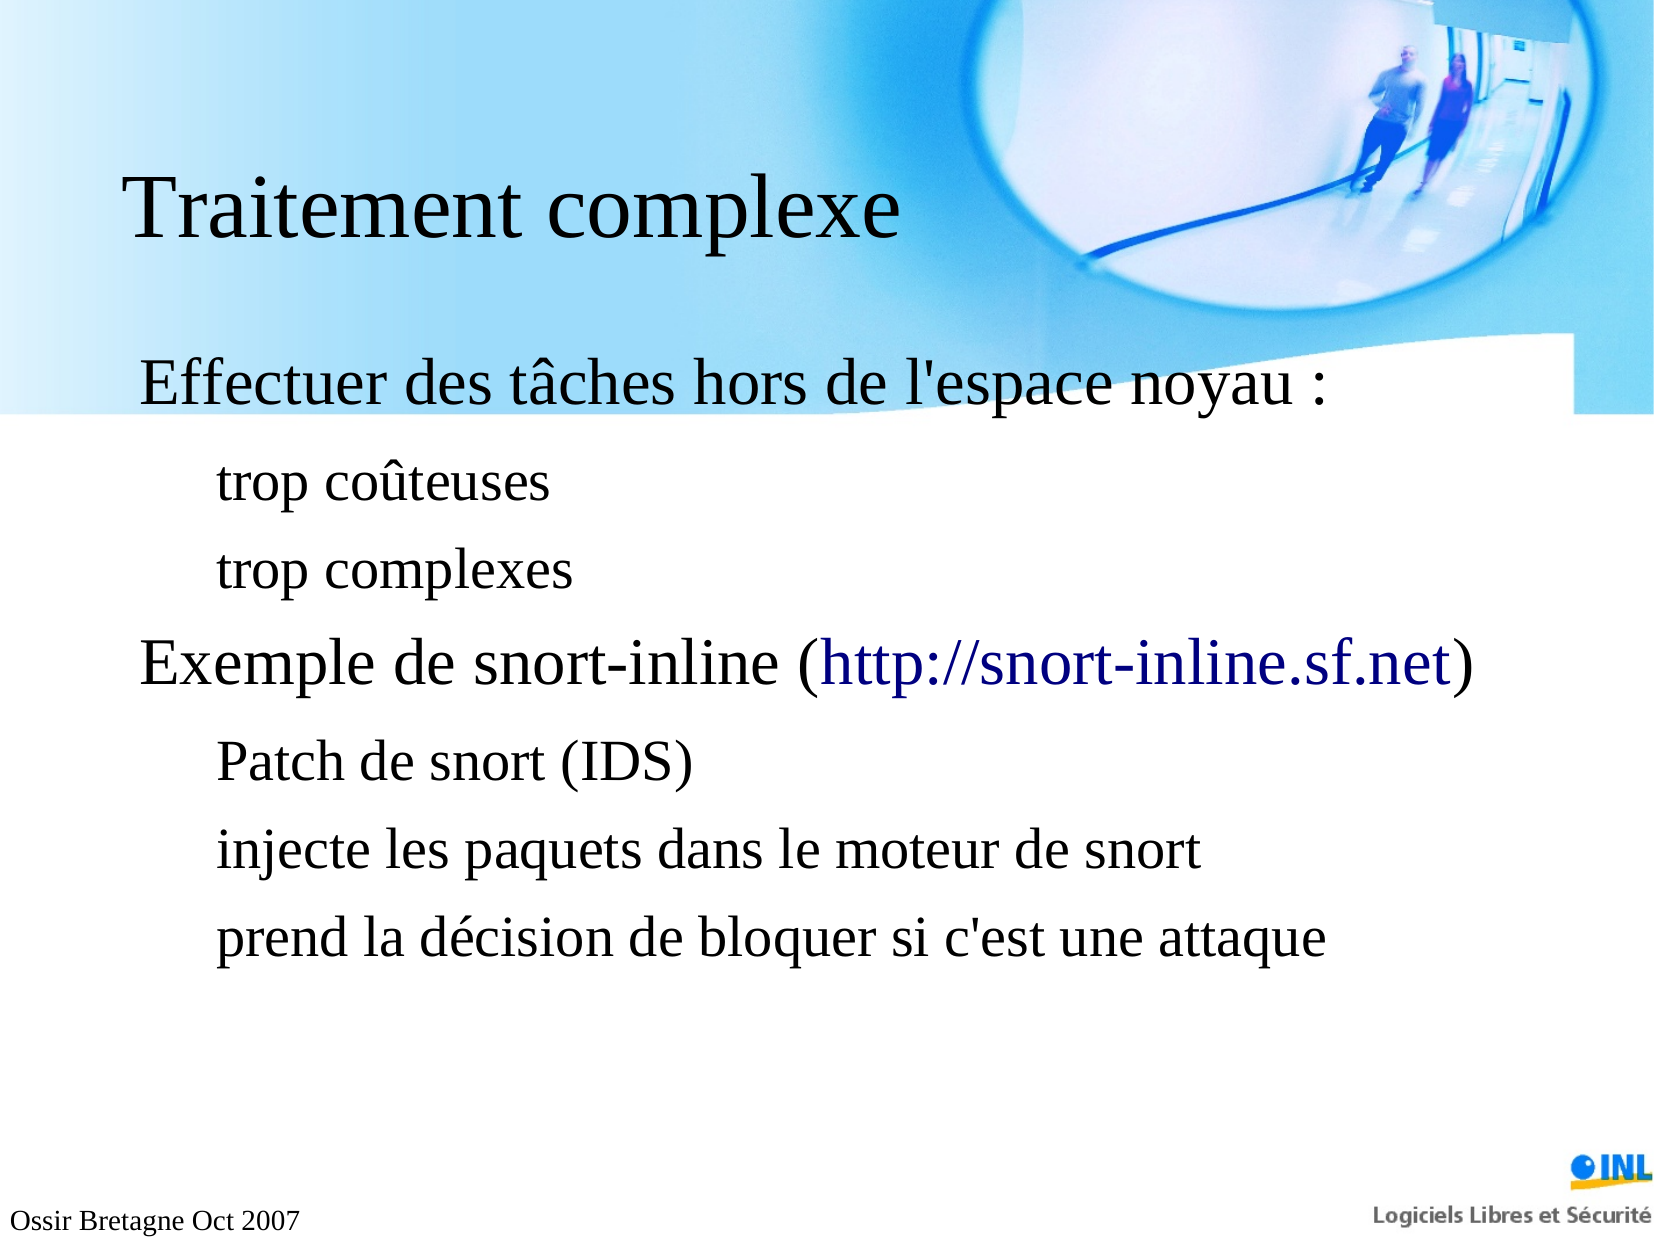

# Traitement complexe
Effectuer des tâches hors de l'espace noyau :
trop coûteuses
trop complexes
Exemple de snort-inline (http://snort-inline.sf.net)
Patch de snort (IDS)
injecte les paquets dans le moteur de snort
prend la décision de bloquer si c'est une attaque